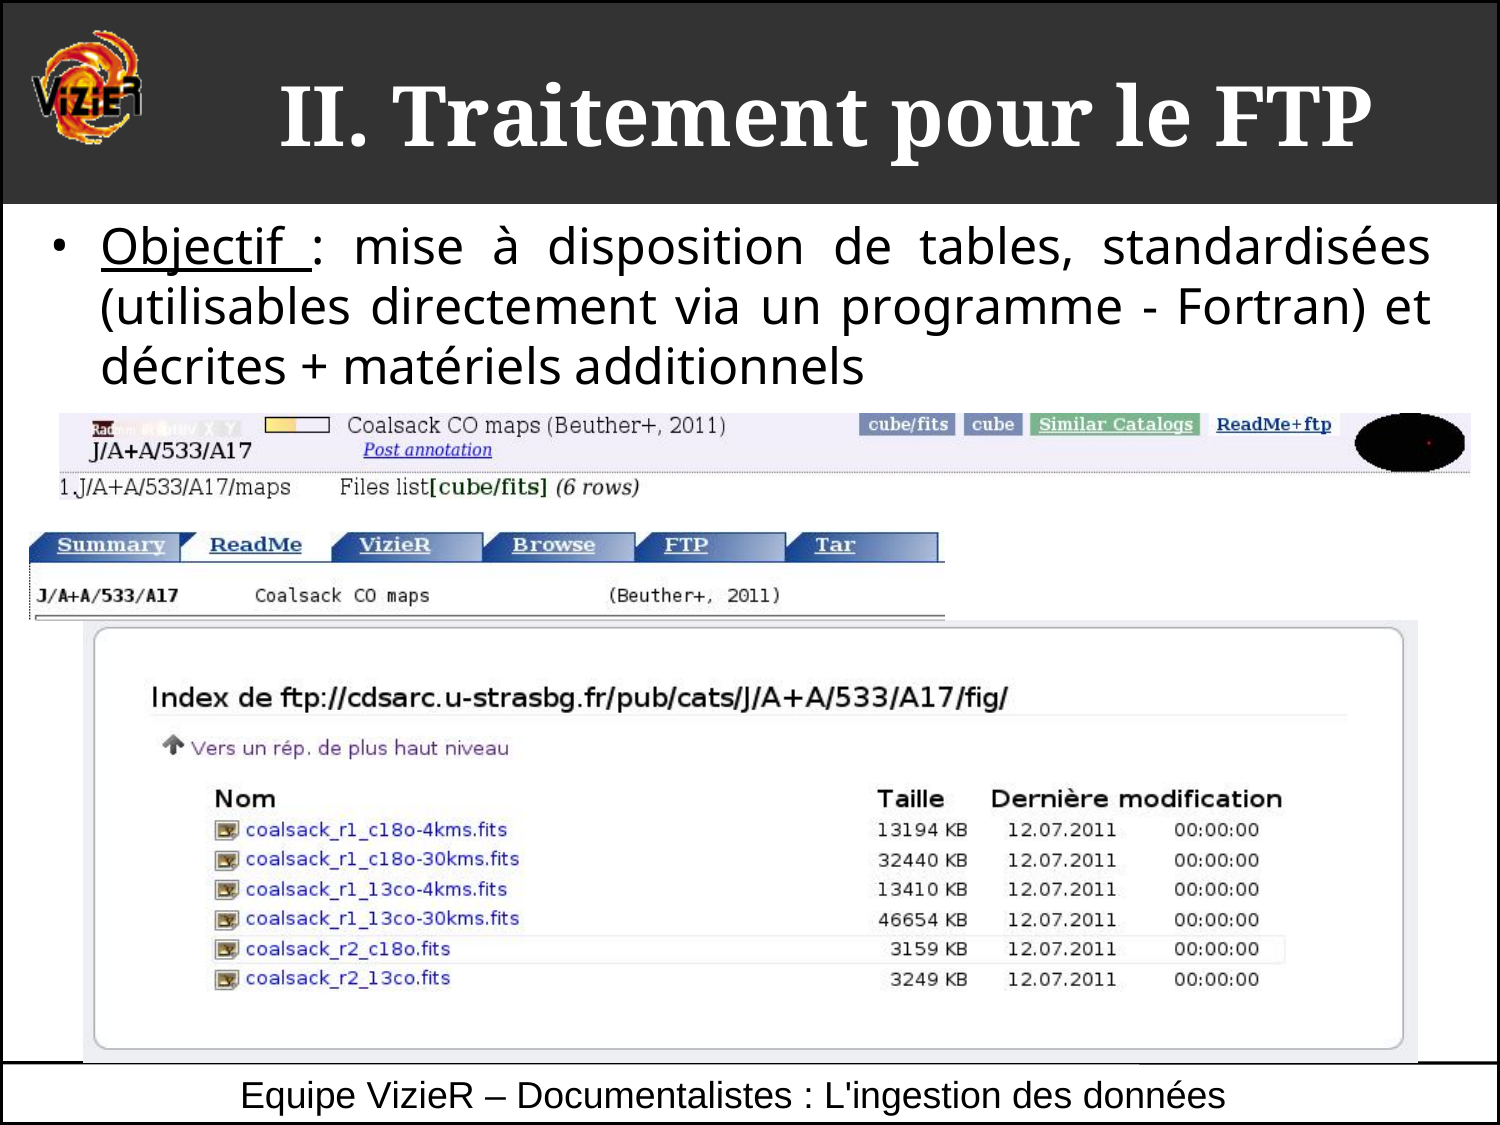

# II. Traitement pour le FTP
Objectif : mise à disposition de tables, standardisées (utilisables directement via un programme - Fortran) et décrites + matériels additionnels